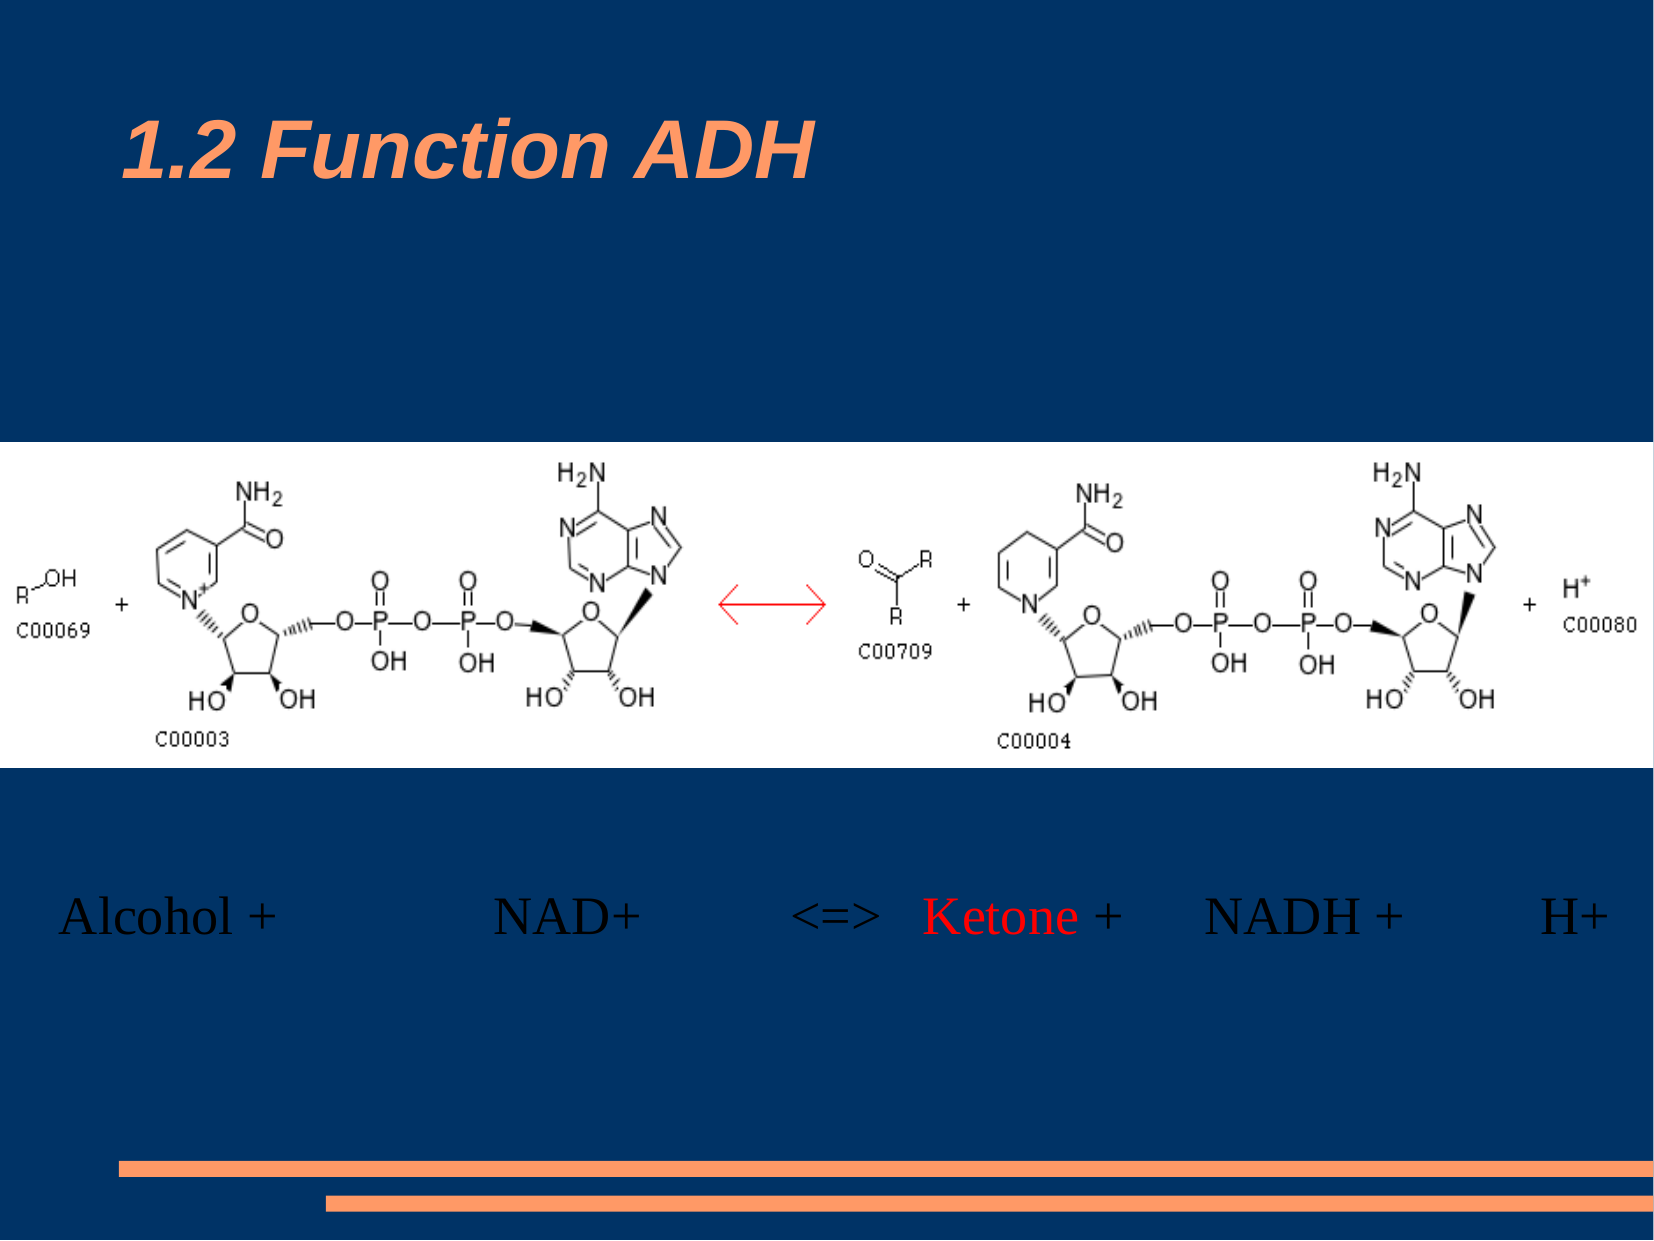

# 1.2 Function ADH
Alcohol + NAD+ <=> Ketone + NADH + H+